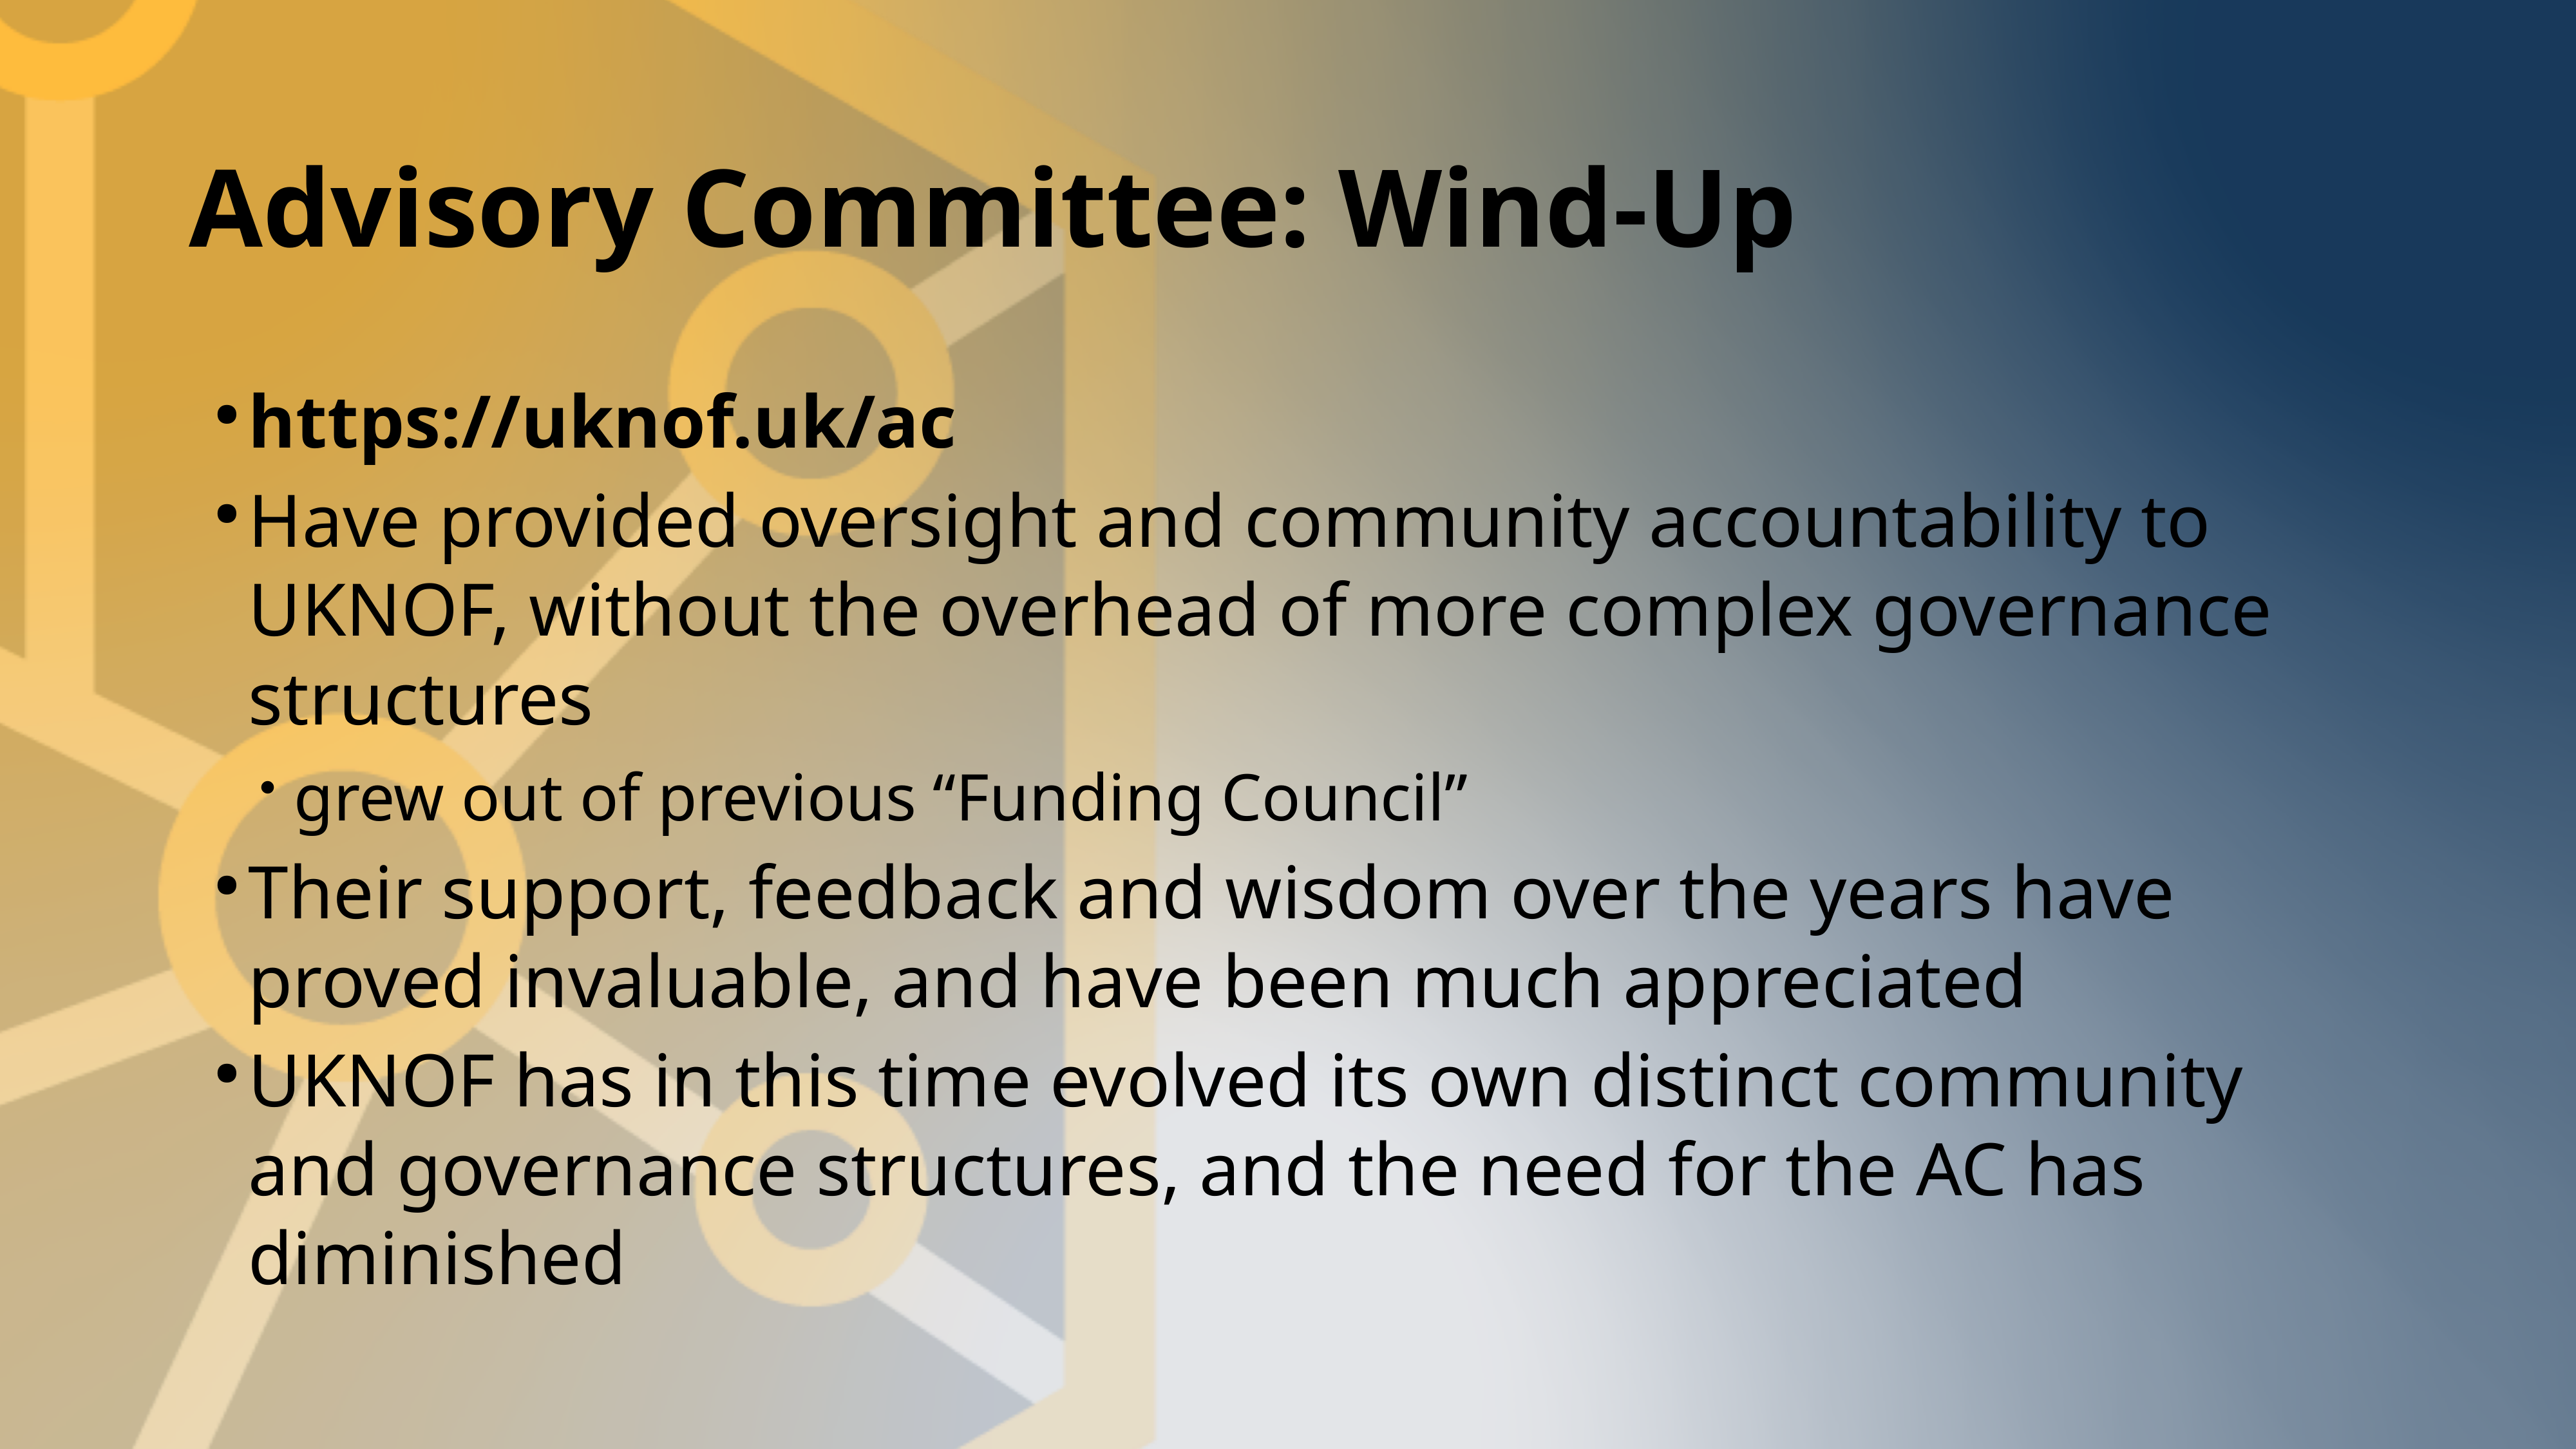

# Advisory Committee: Wind-Up
https://uknof.uk/ac
Have provided oversight and community accountability to UKNOF, without the overhead of more complex governance structures
grew out of previous “Funding Council”
Their support, feedback and wisdom over the years have proved invaluable, and have been much appreciated
UKNOF has in this time evolved its own distinct community and governance structures, and the need for the AC has diminished